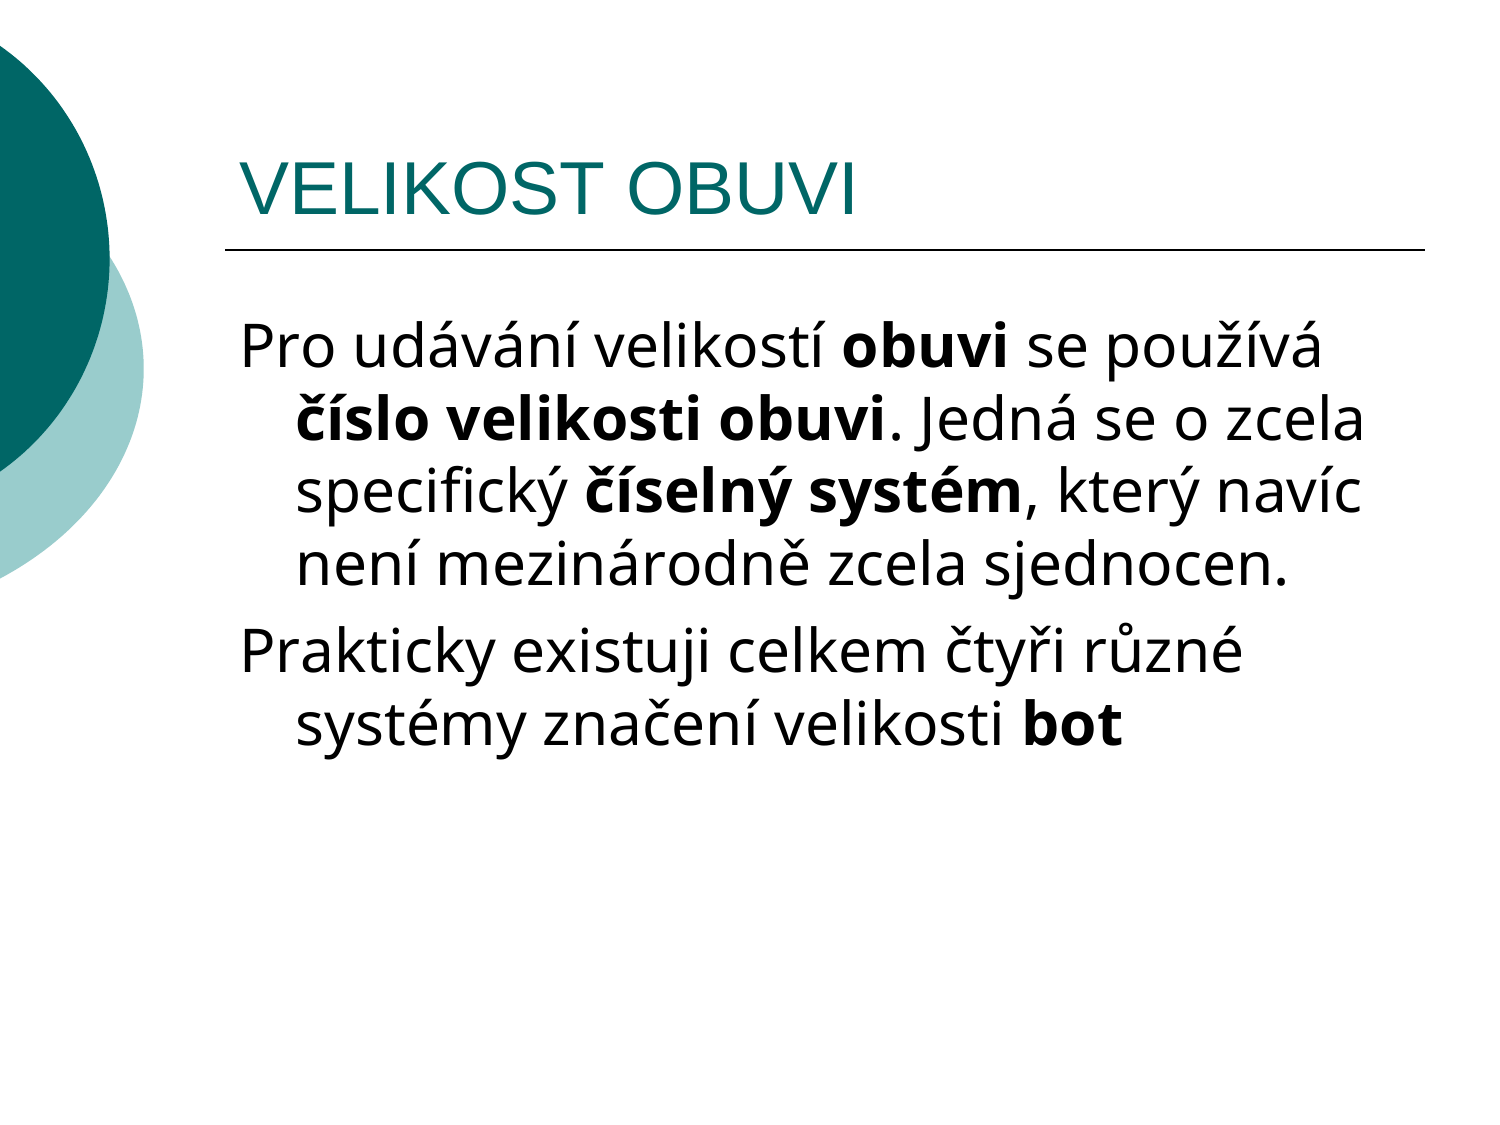

# VELIKOST OBUVI
Pro udávání velikostí obuvi se používá číslo velikosti obuvi. Jedná se o zcela specifický číselný systém, který navíc není mezinárodně zcela sjednocen.
Prakticky existuji celkem čtyři různé systémy značení velikosti bot